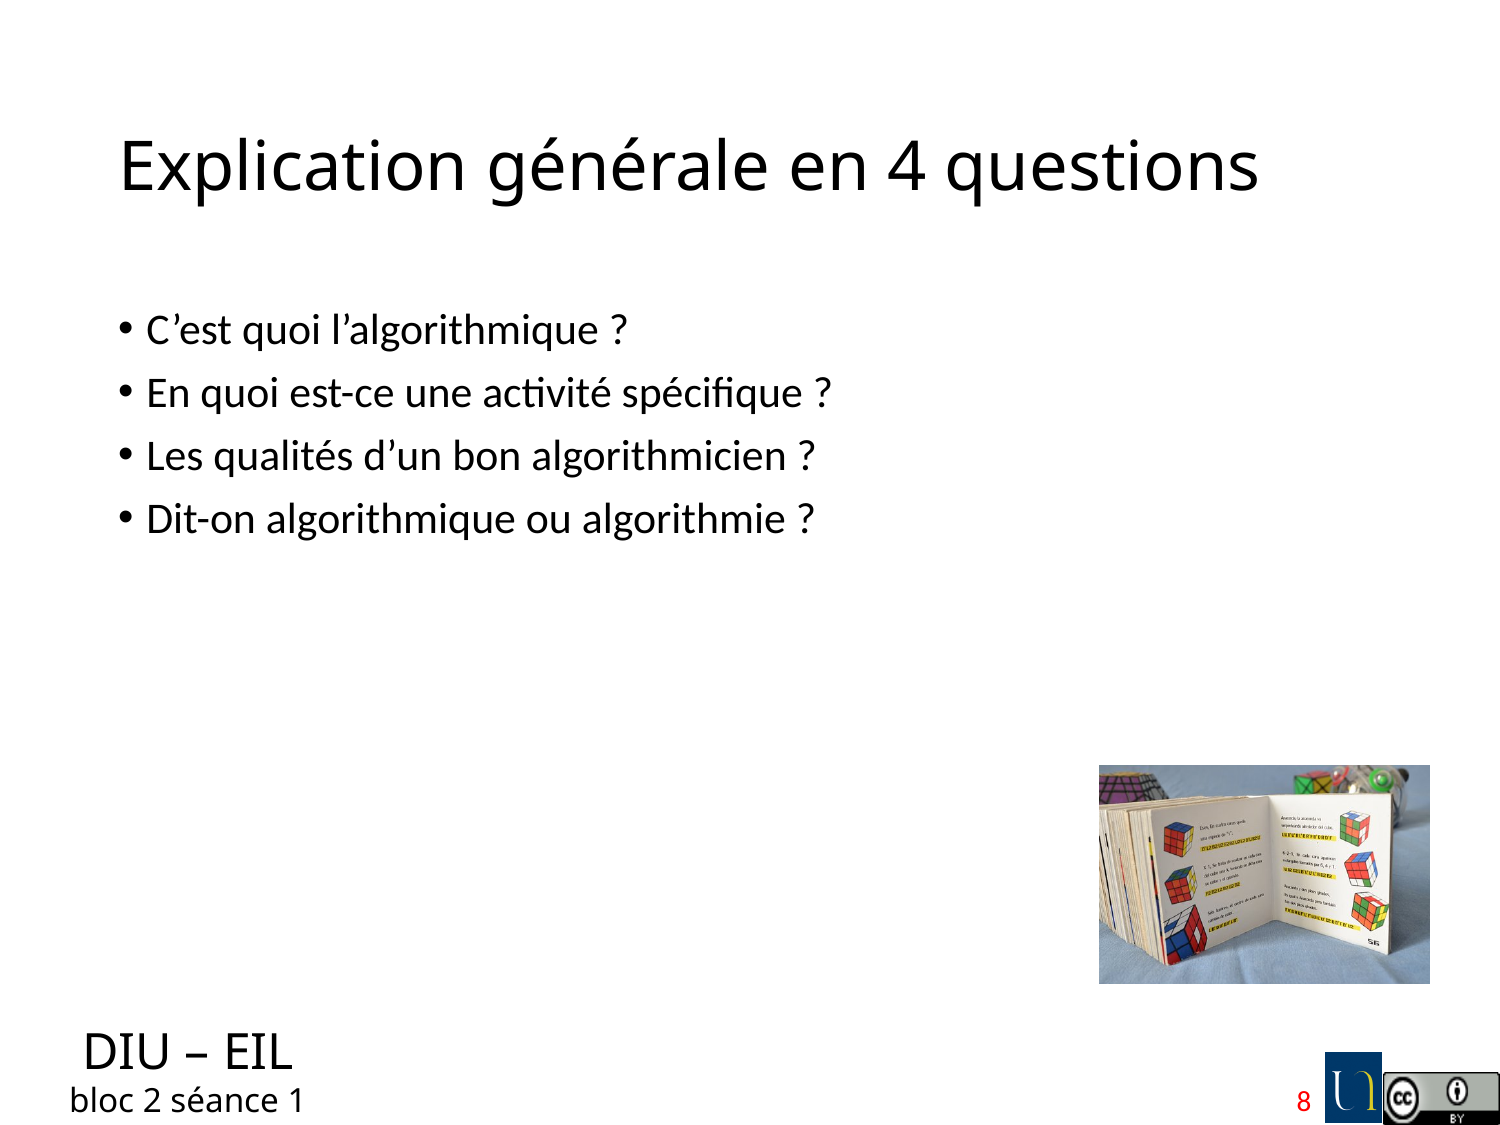

# Explication générale en 4 questions
C’est quoi l’algorithmique ?
En quoi est-ce une activité spécifique ?
Les qualités d’un bon algorithmicien ?
Dit-on algorithmique ou algorithmie ?